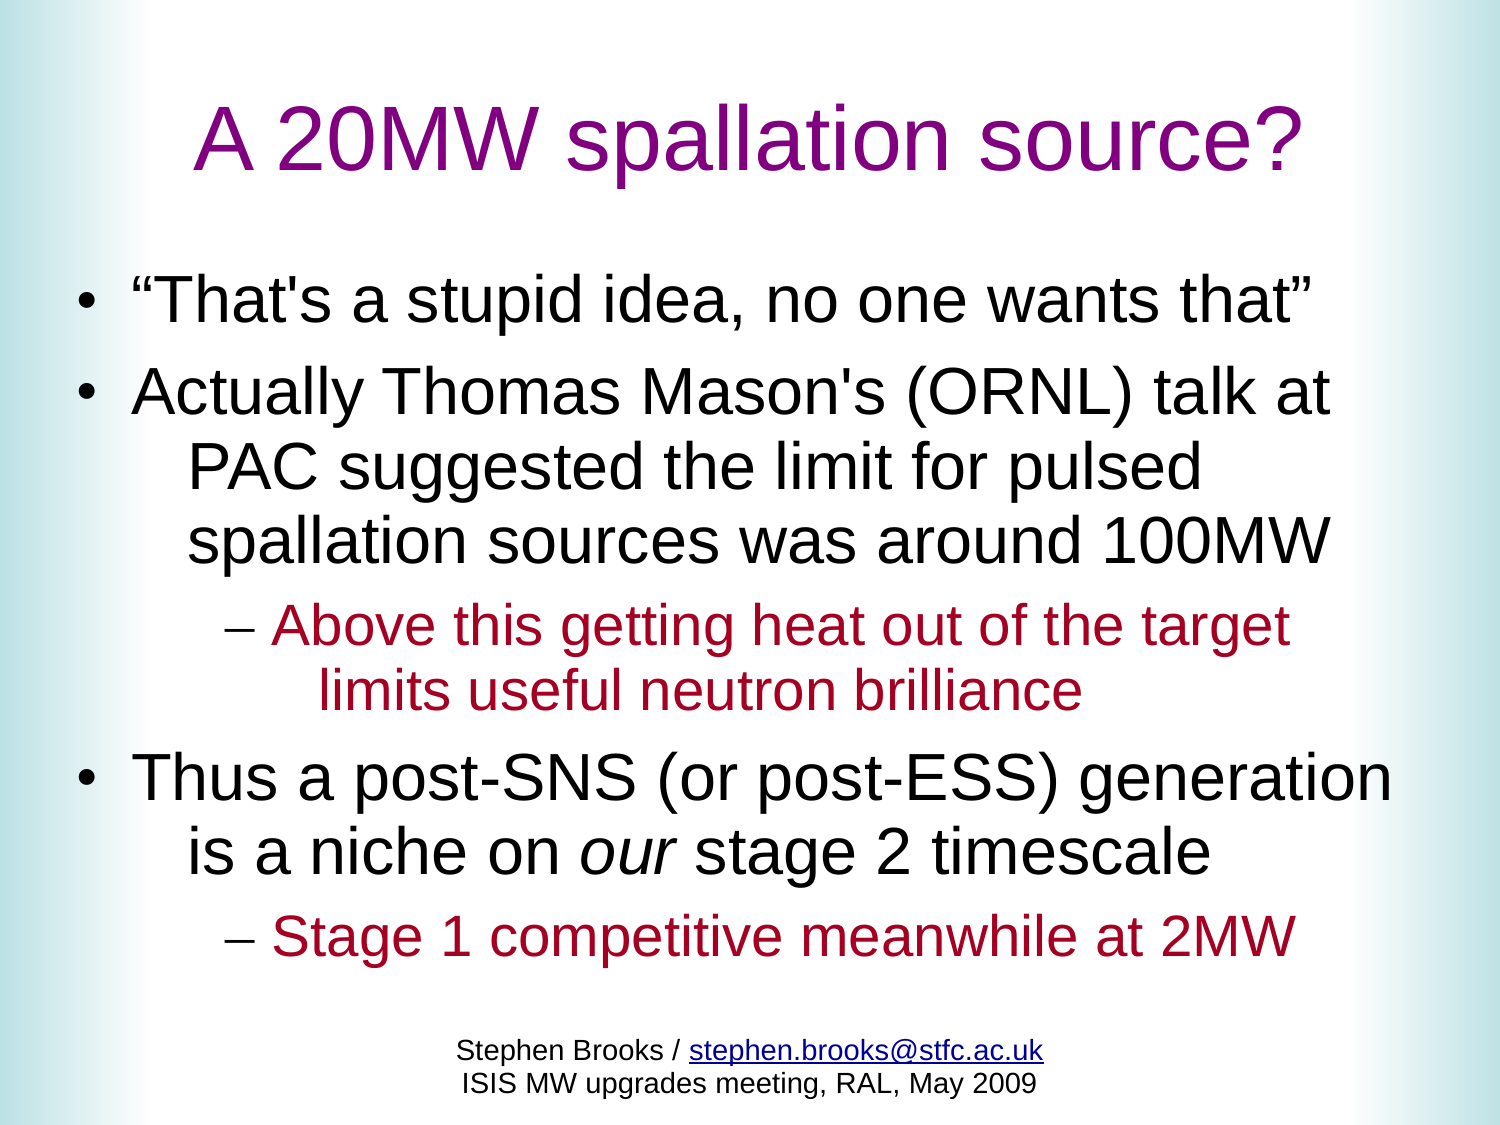

# A 20MW spallation source?
“That's a stupid idea, no one wants that”
Actually Thomas Mason's (ORNL) talk at PAC suggested the limit for pulsed spallation sources was around 100MW
Above this getting heat out of the target limits useful neutron brilliance
Thus a post-SNS (or post-ESS) generation is a niche on our stage 2 timescale
Stage 1 competitive meanwhile at 2MW